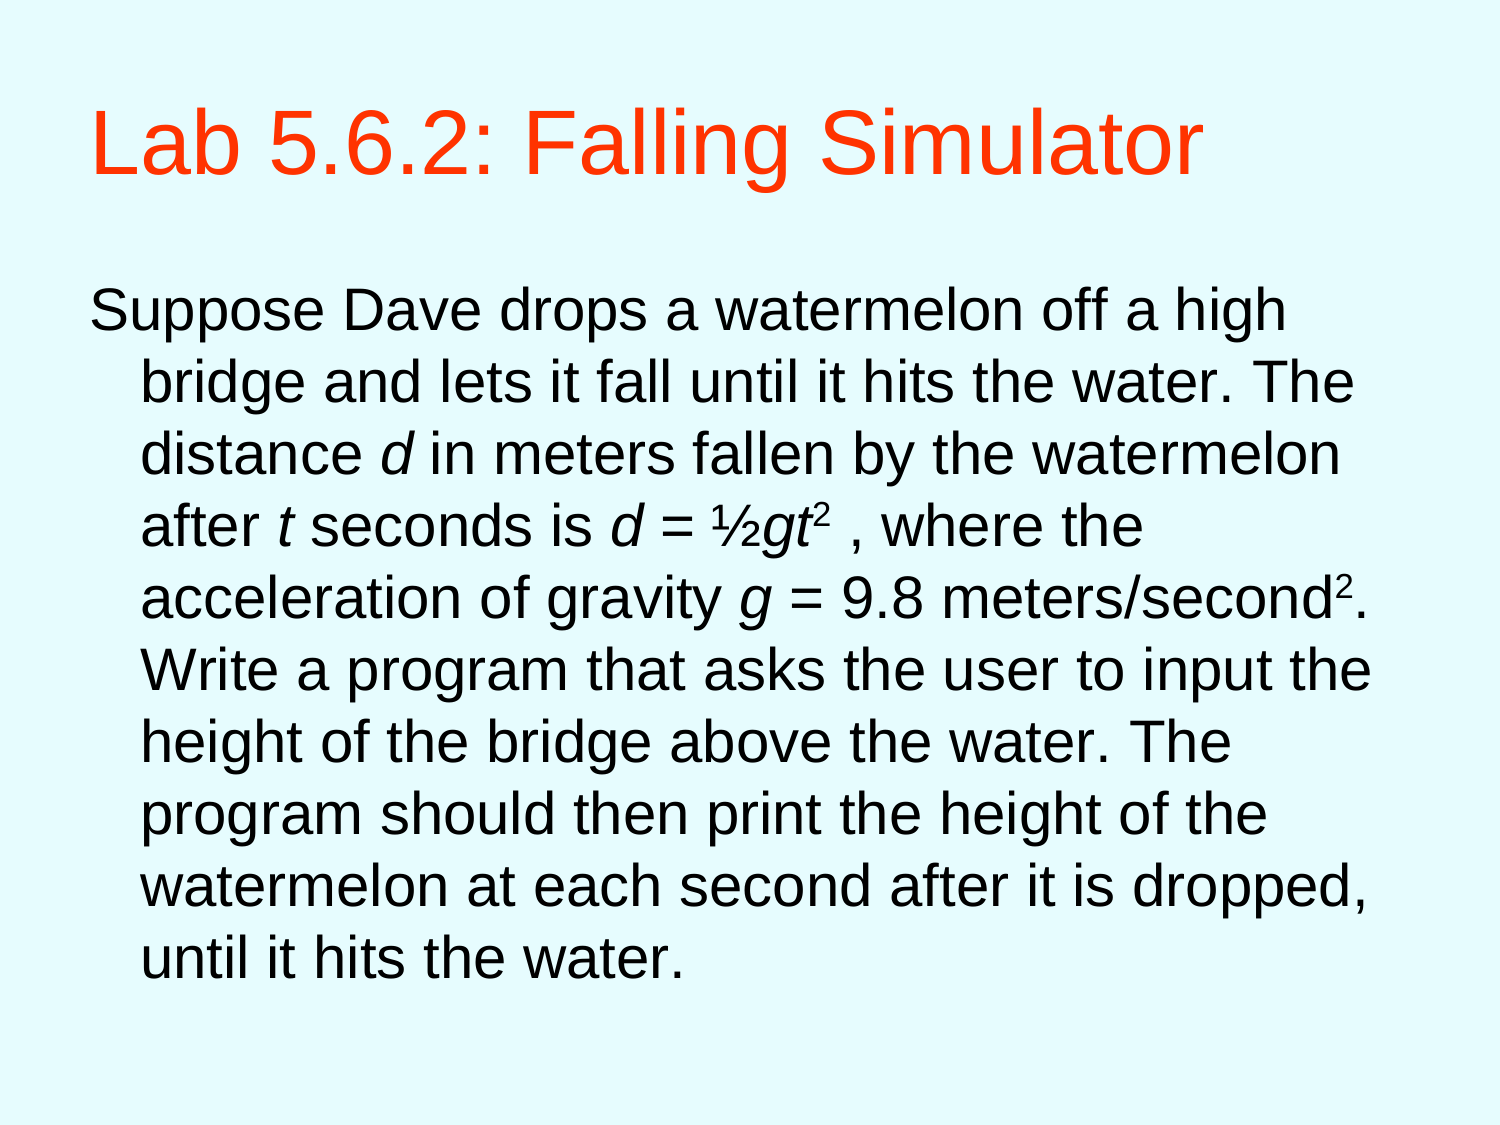

# Lab 5.6.2: Falling Simulator
Suppose Dave drops a watermelon off a high bridge and lets it fall until it hits the water. The distance d in meters fallen by the watermelon after t seconds is d = ½gt2 , where the acceleration of gravity g = 9.8 meters/second2. Write a program that asks the user to input the height of the bridge above the water. The program should then print the height of the watermelon at each second after it is dropped, until it hits the water.